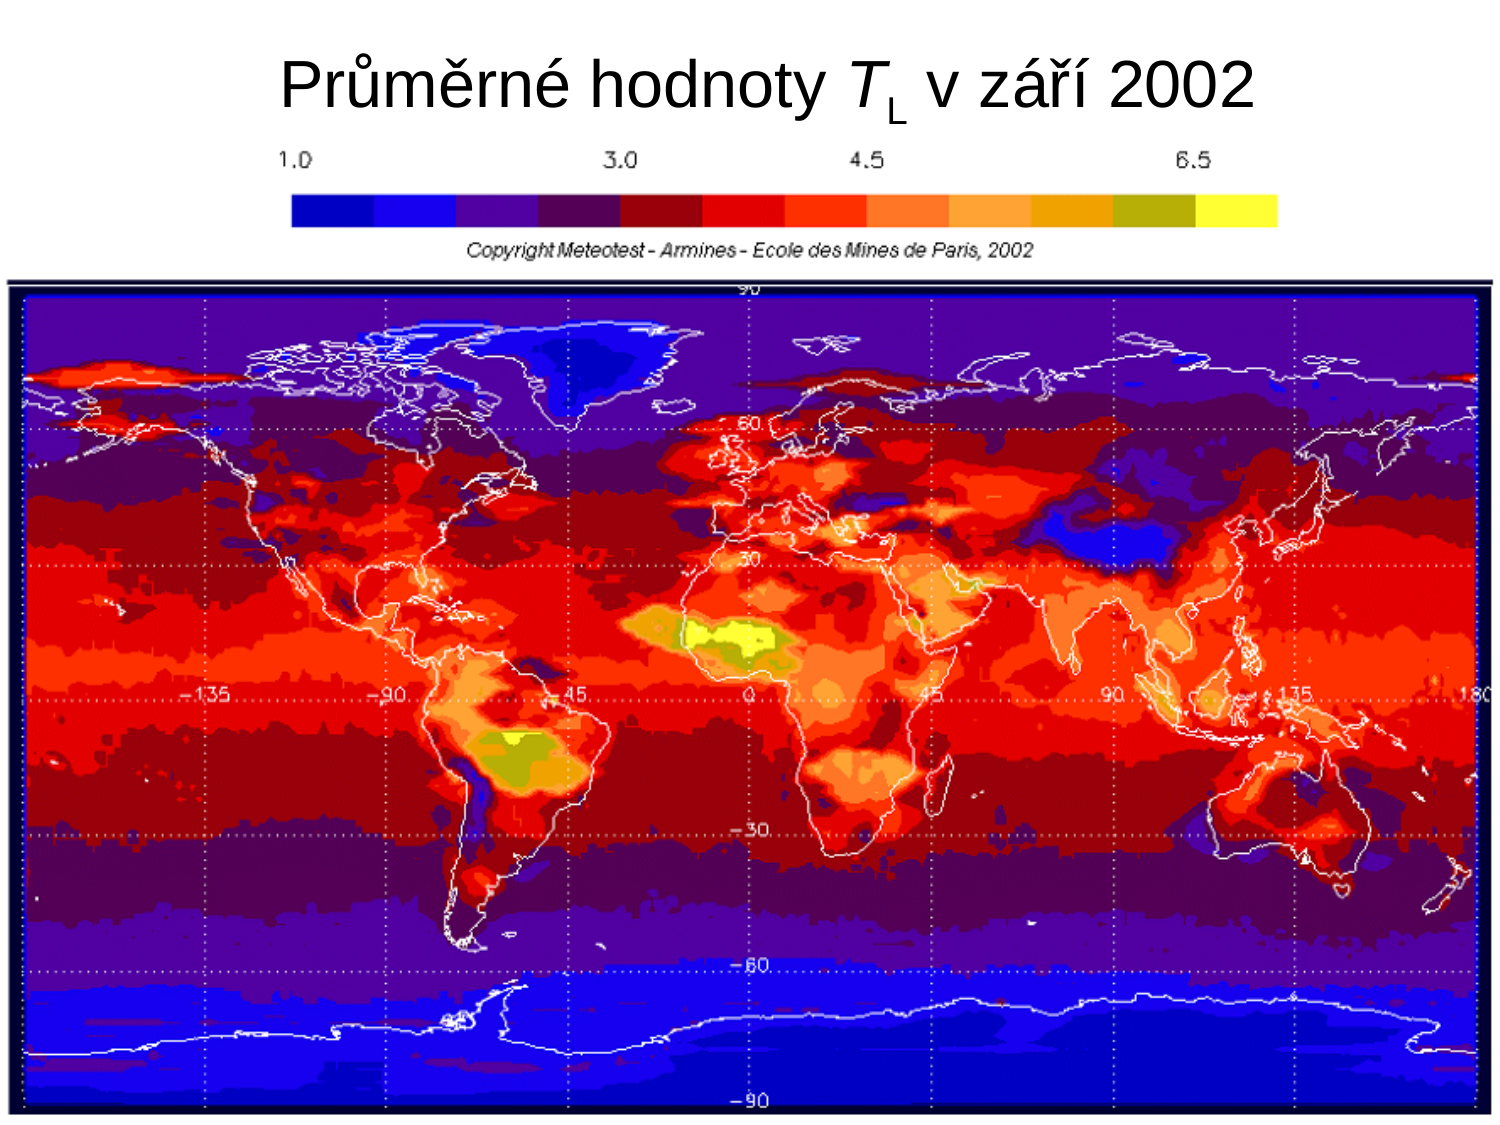

# Průměrné hodnoty TL v září 2002
7